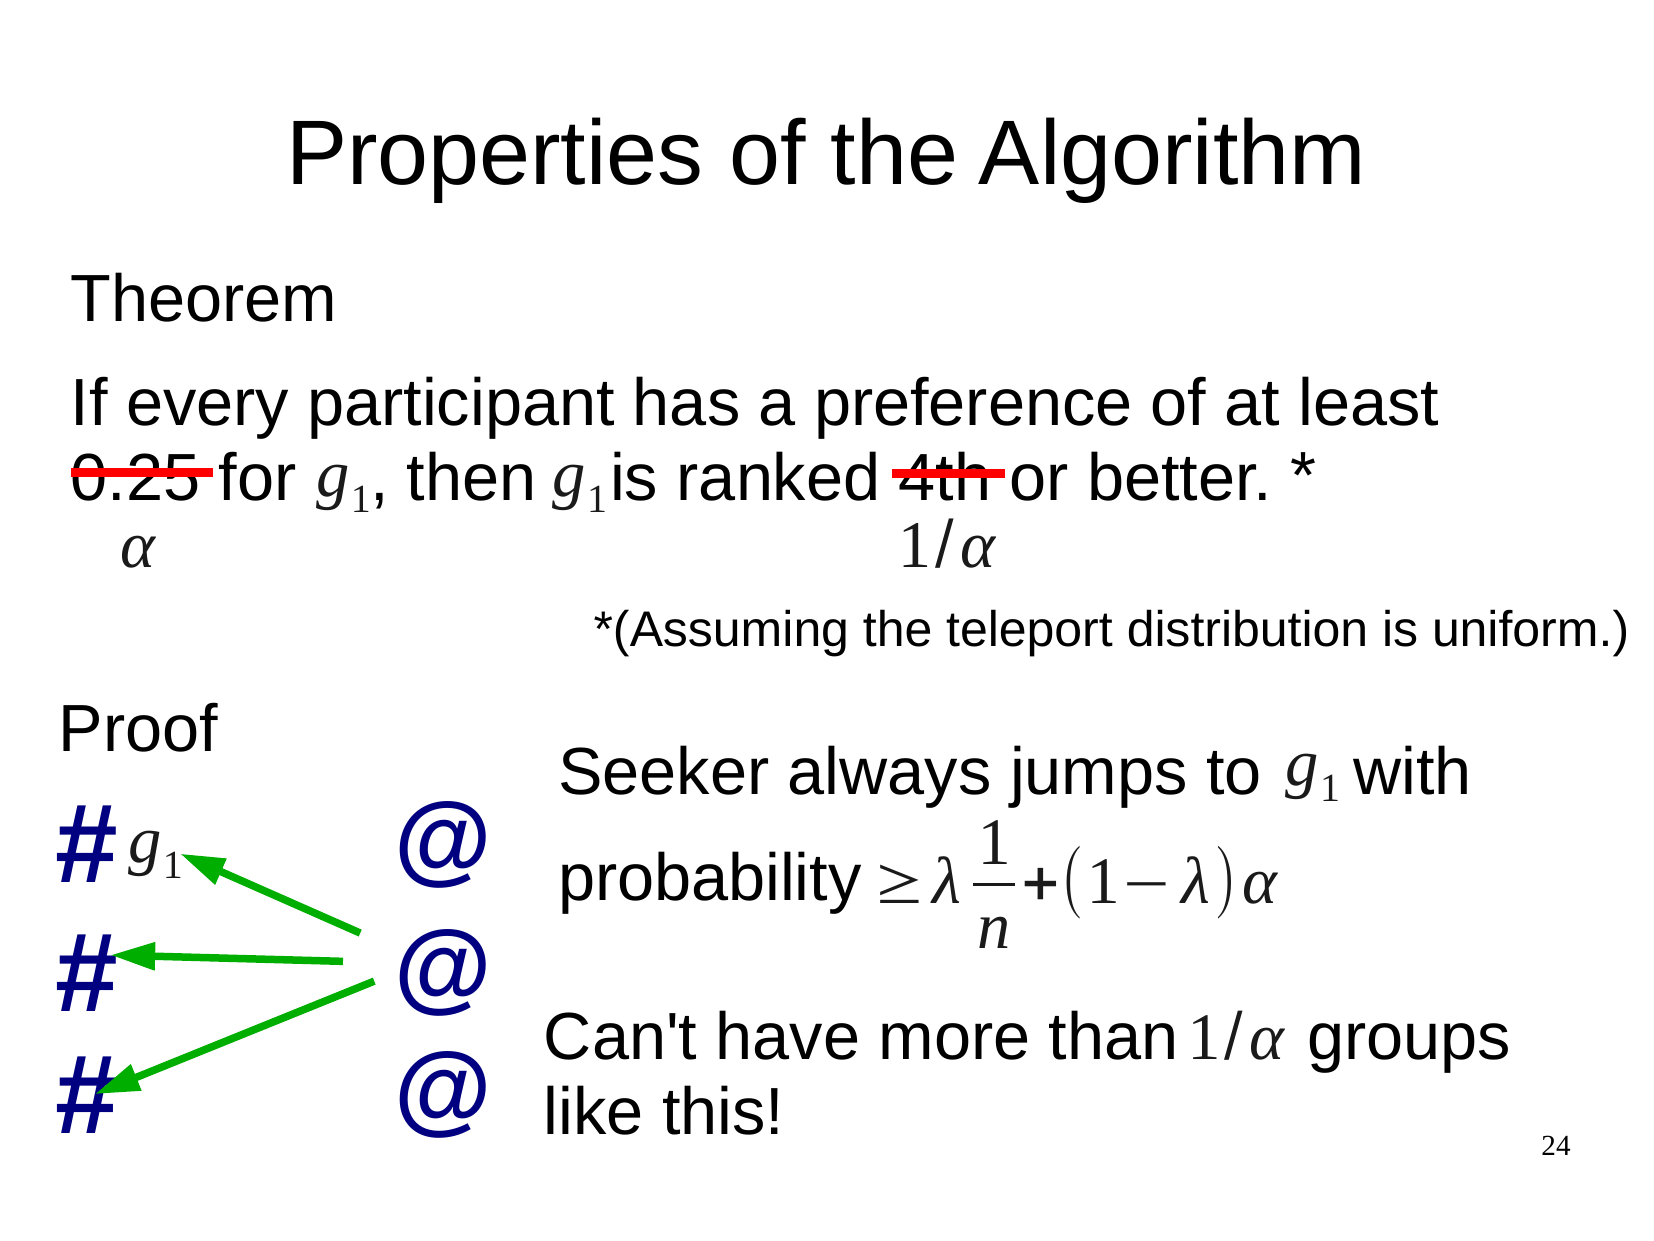

Properties of the Algorithm
# Theorem
If every participant has a preference of at least 0.25 for , then is ranked 4th or better.
*
*(Assuming the teleport distribution is uniform.)
Proof
Seeker always jumps to with
probability
#
#
#
@
@
@
Can't have more than groups like this!
24